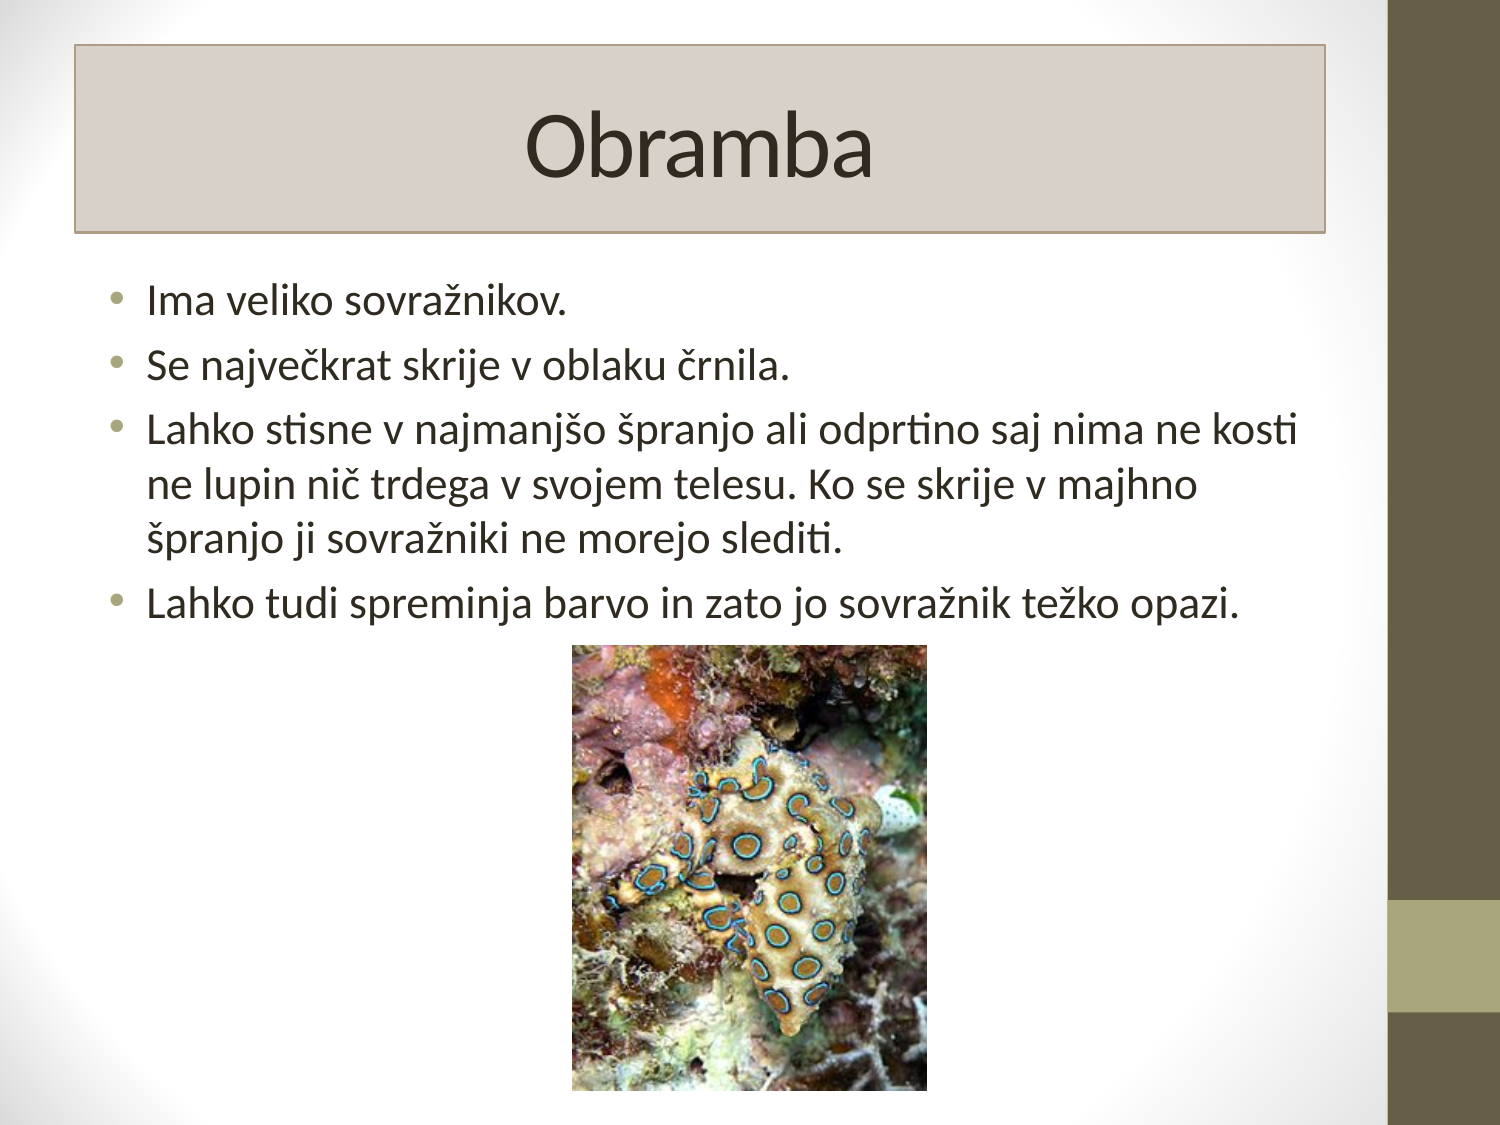

# Obramba
Ima veliko sovražnikov.
Se največkrat skrije v oblaku črnila.
Lahko stisne v najmanjšo špranjo ali odprtino saj nima ne kosti ne lupin nič trdega v svojem telesu. Ko se skrije v majhno špranjo ji sovražniki ne morejo slediti.
Lahko tudi spreminja barvo in zato jo sovražnik težko opazi.